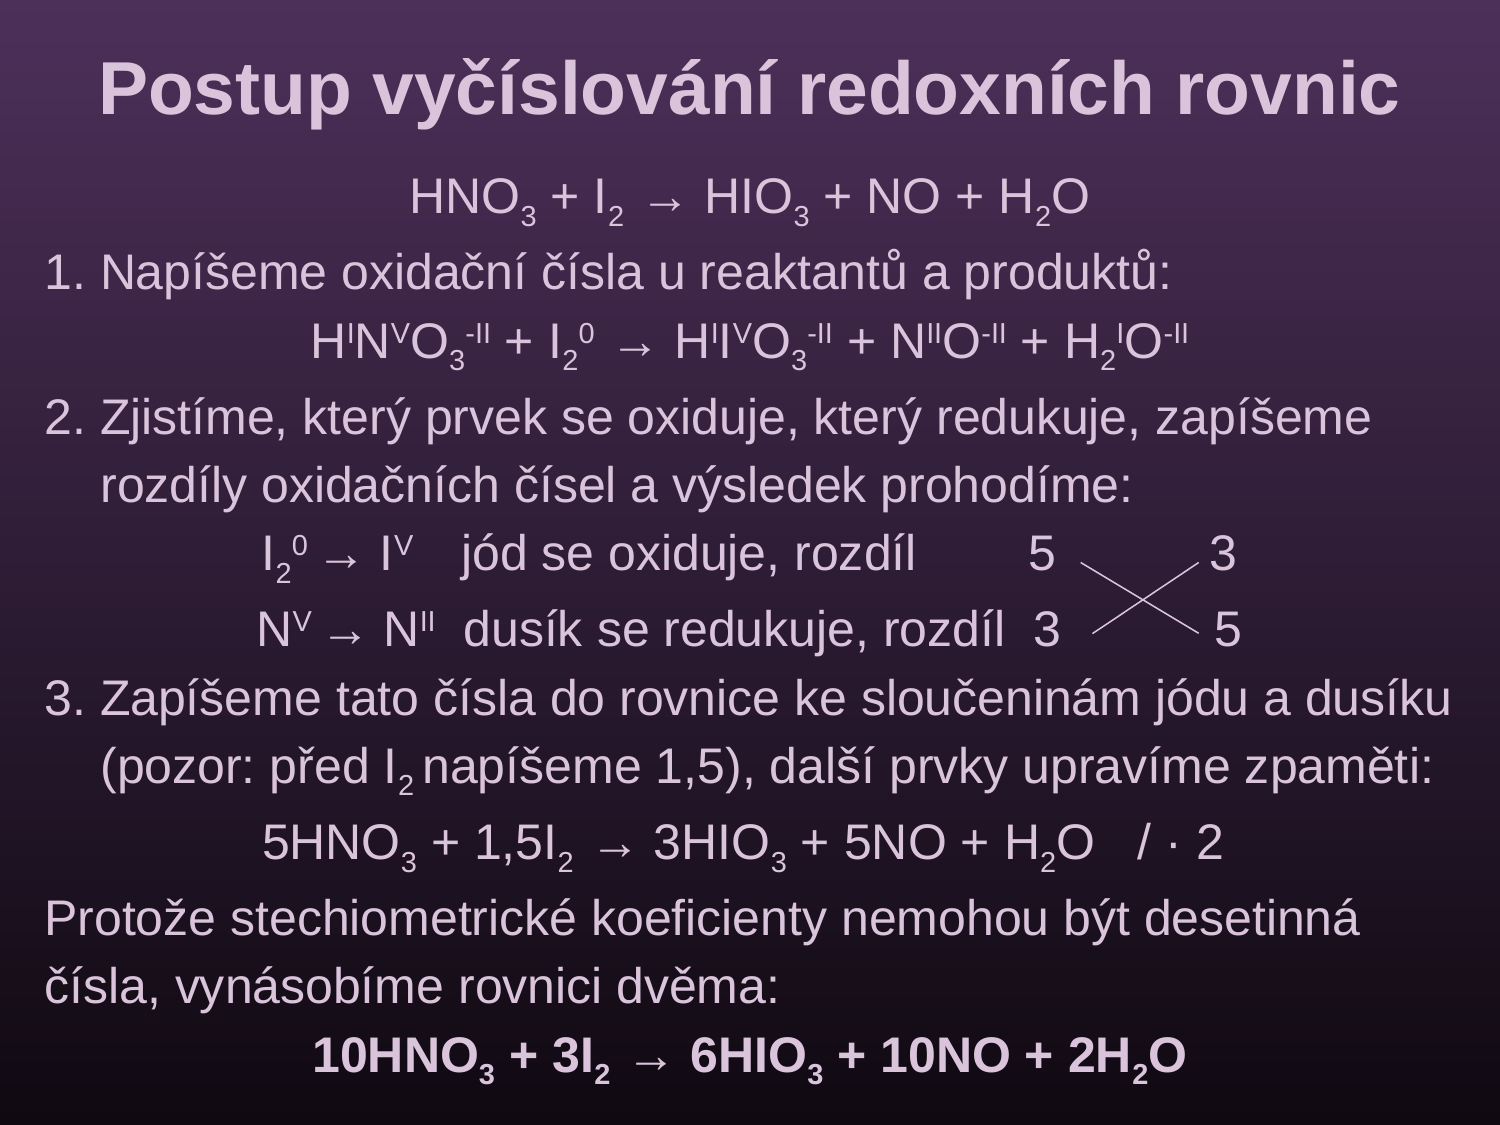

# Postup vyčíslování redoxních rovnic
HNO3 + I2 → HIO3 + NO + H2O
1. Napíšeme oxidační čísla u reaktantů a produktů:
HINVO3-II + I20 → HIIVO3-II + NIIO-II + H2IO-II
2. Zjistíme, který prvek se oxiduje, který redukuje, zapíšeme
 rozdíly oxidačních čísel a výsledek prohodíme:
I20 → IV jód se oxiduje, rozdíl 5 3
NV → NII dusík se redukuje, rozdíl 3 5
3. Zapíšeme tato čísla do rovnice ke sloučeninám jódu a dusíku
 (pozor: před I2 napíšeme 1,5), další prvky upravíme zpaměti:
5HNO3 + 1,5I2 → 3HIO3 + 5NO + H2O / · 2
Protože stechiometrické koeficienty nemohou být desetinná
čísla, vynásobíme rovnici dvěma:
10HNO3 + 3I2 → 6HIO3 + 10NO + 2H2O